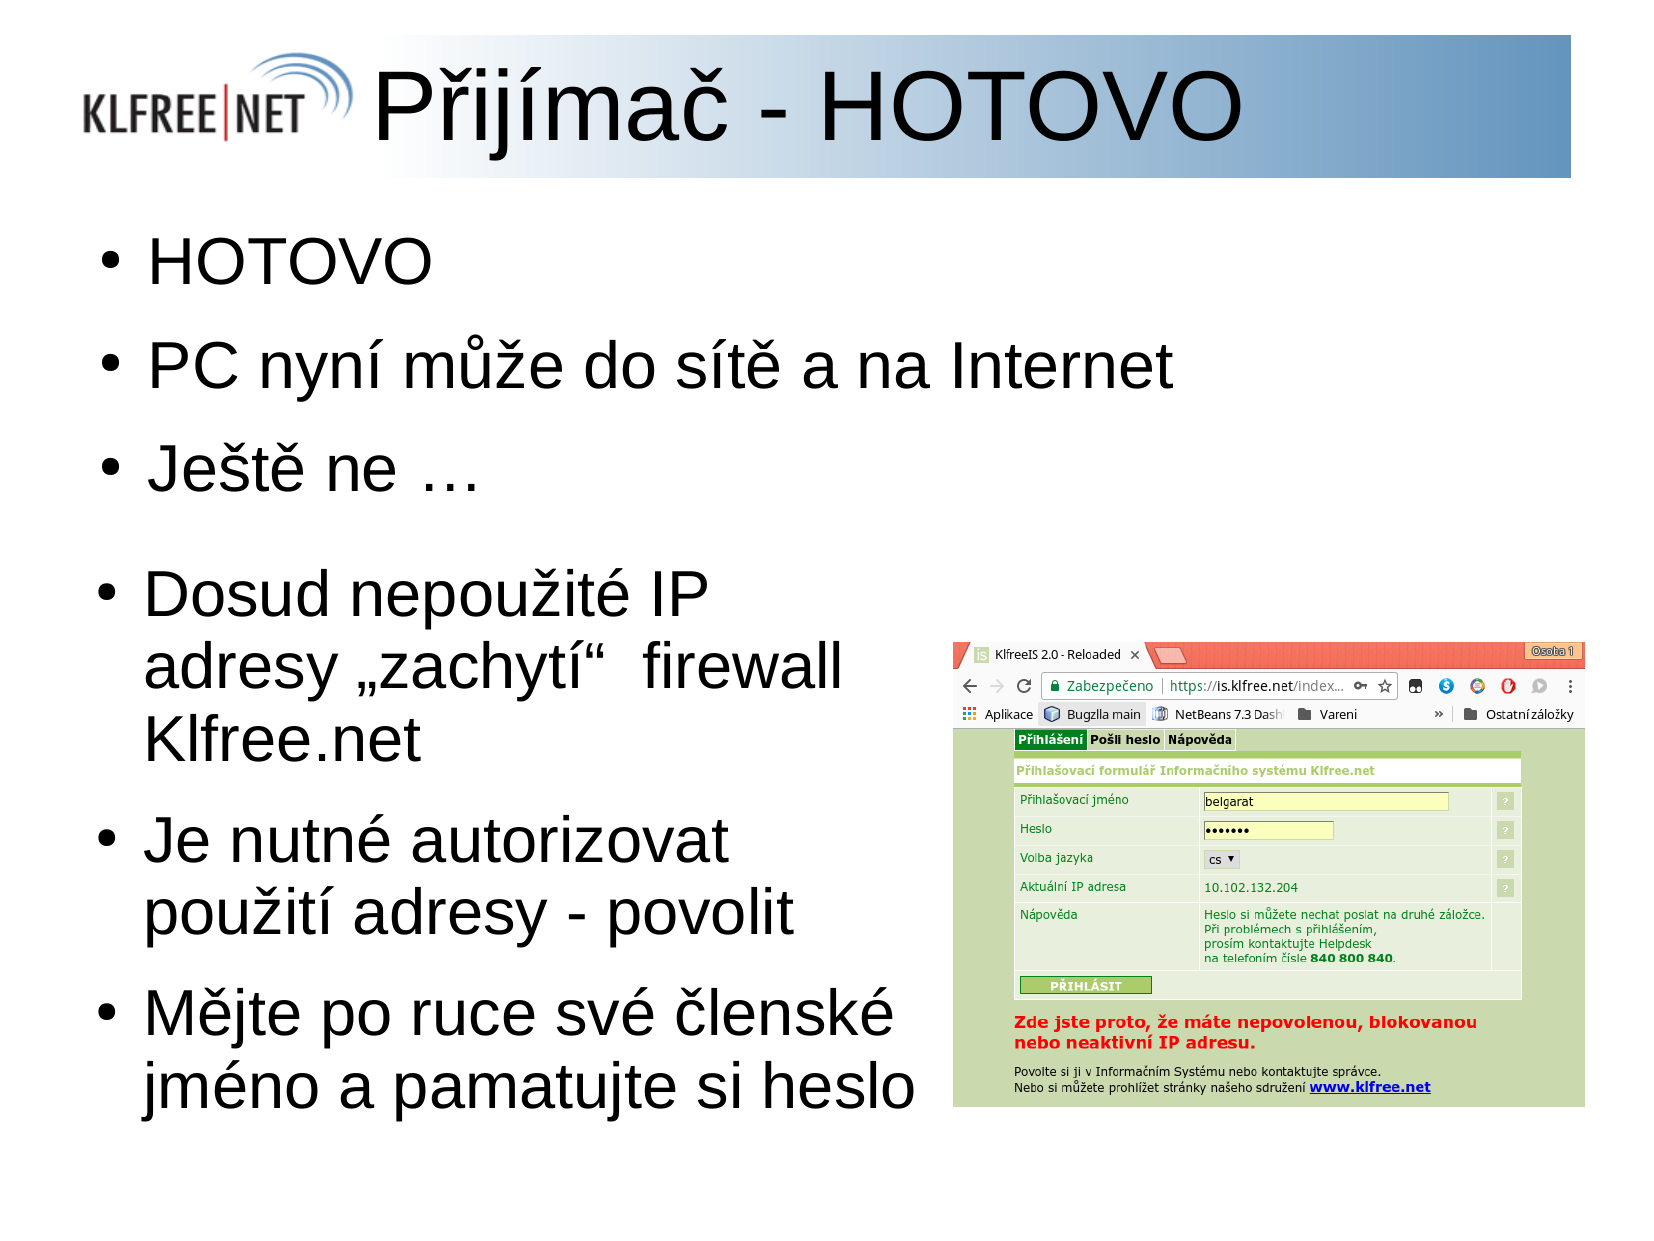

# Přijímač - HOTOVO
HOTOVO
PC nyní může do sítě a na Internet
Ještě ne …
Dosud nepoužité IP adresy „zachytí“ firewall Klfree.net
Je nutné autorizovat použití adresy - povolit
Mějte po ruce své členské jméno a pamatujte si heslo